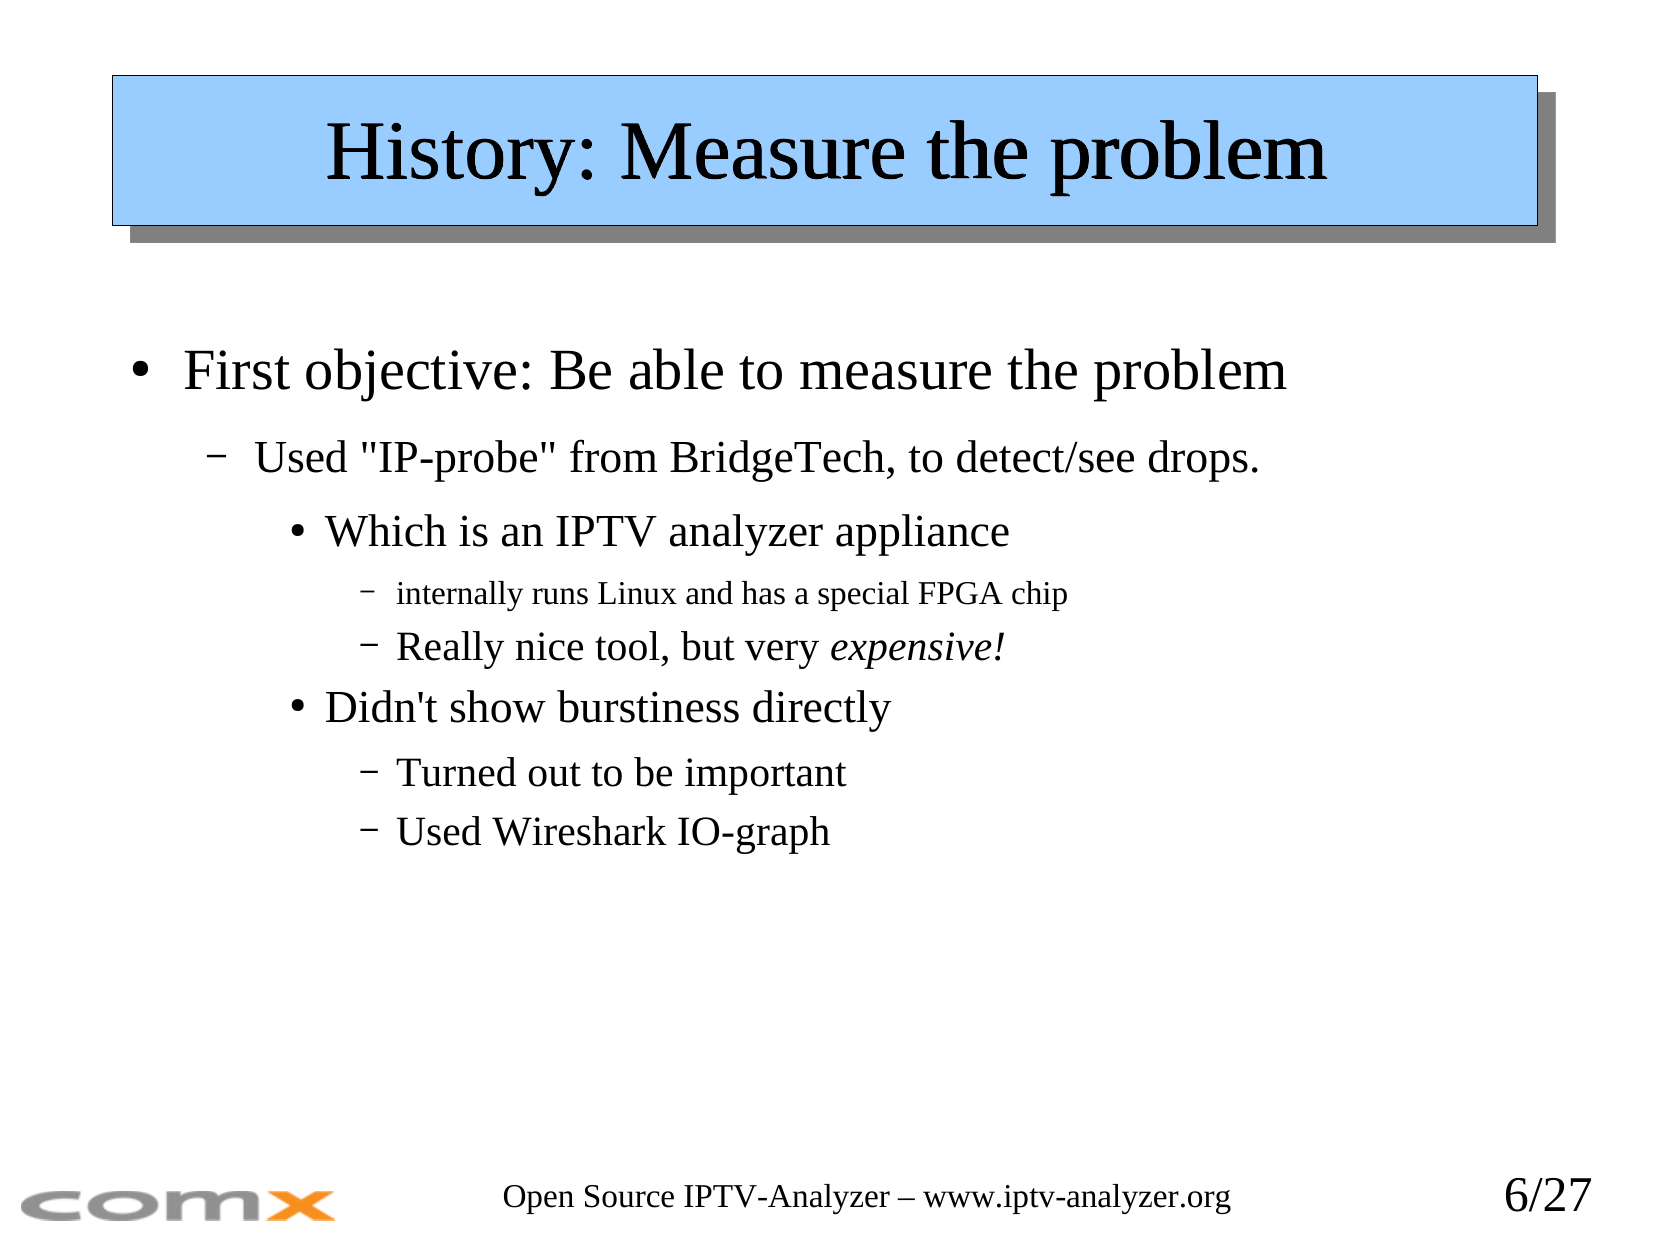

# History: Measure the problem
First objective: Be able to measure the problem
Used "IP-probe" from BridgeTech, to detect/see drops.
Which is an IPTV analyzer appliance
internally runs Linux and has a special FPGA chip
Really nice tool, but very expensive!
Didn't show burstiness directly
Turned out to be important
Used Wireshark IO-graph